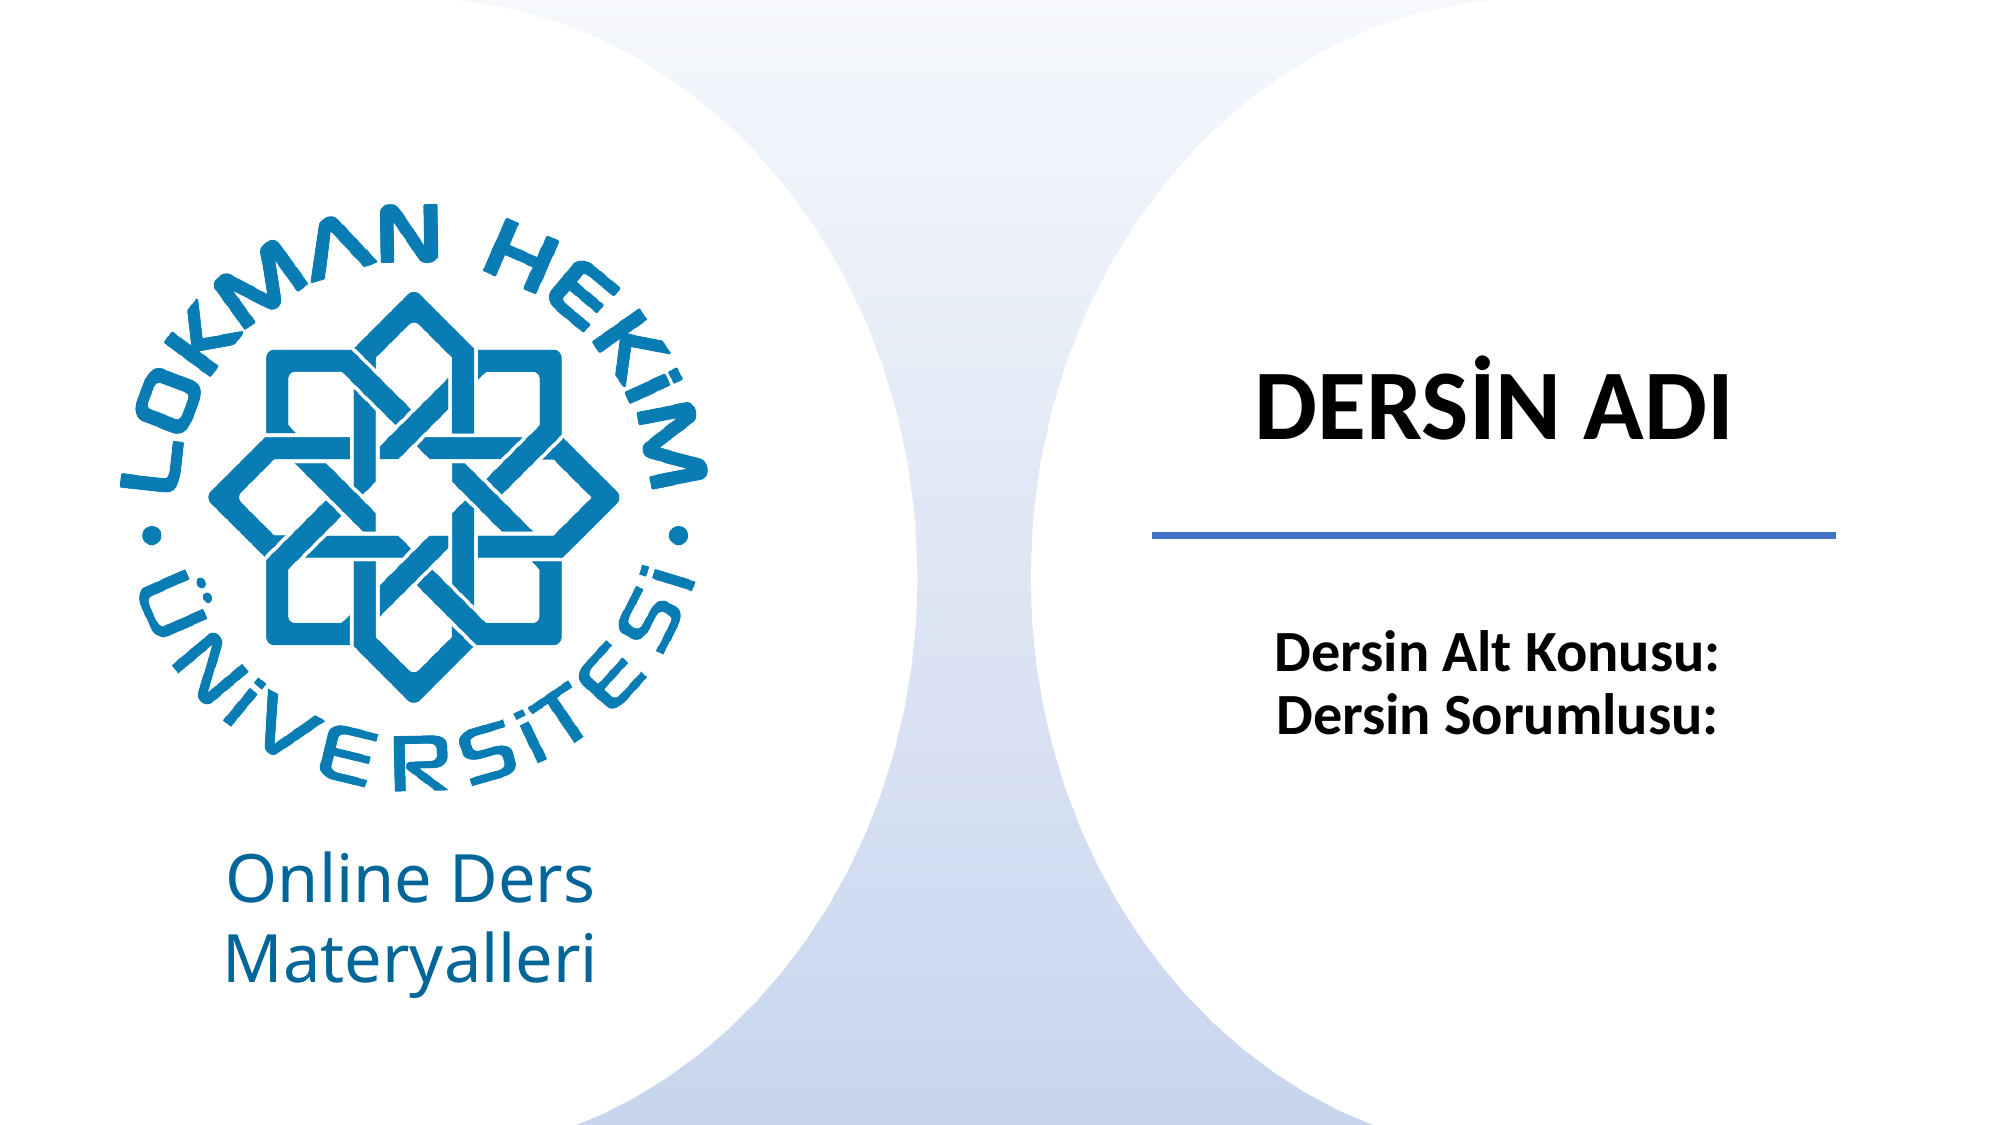

# DERSİN ADI
Dersin Alt Konusu:
Dersin Sorumlusu:
Online Ders Materyalleri